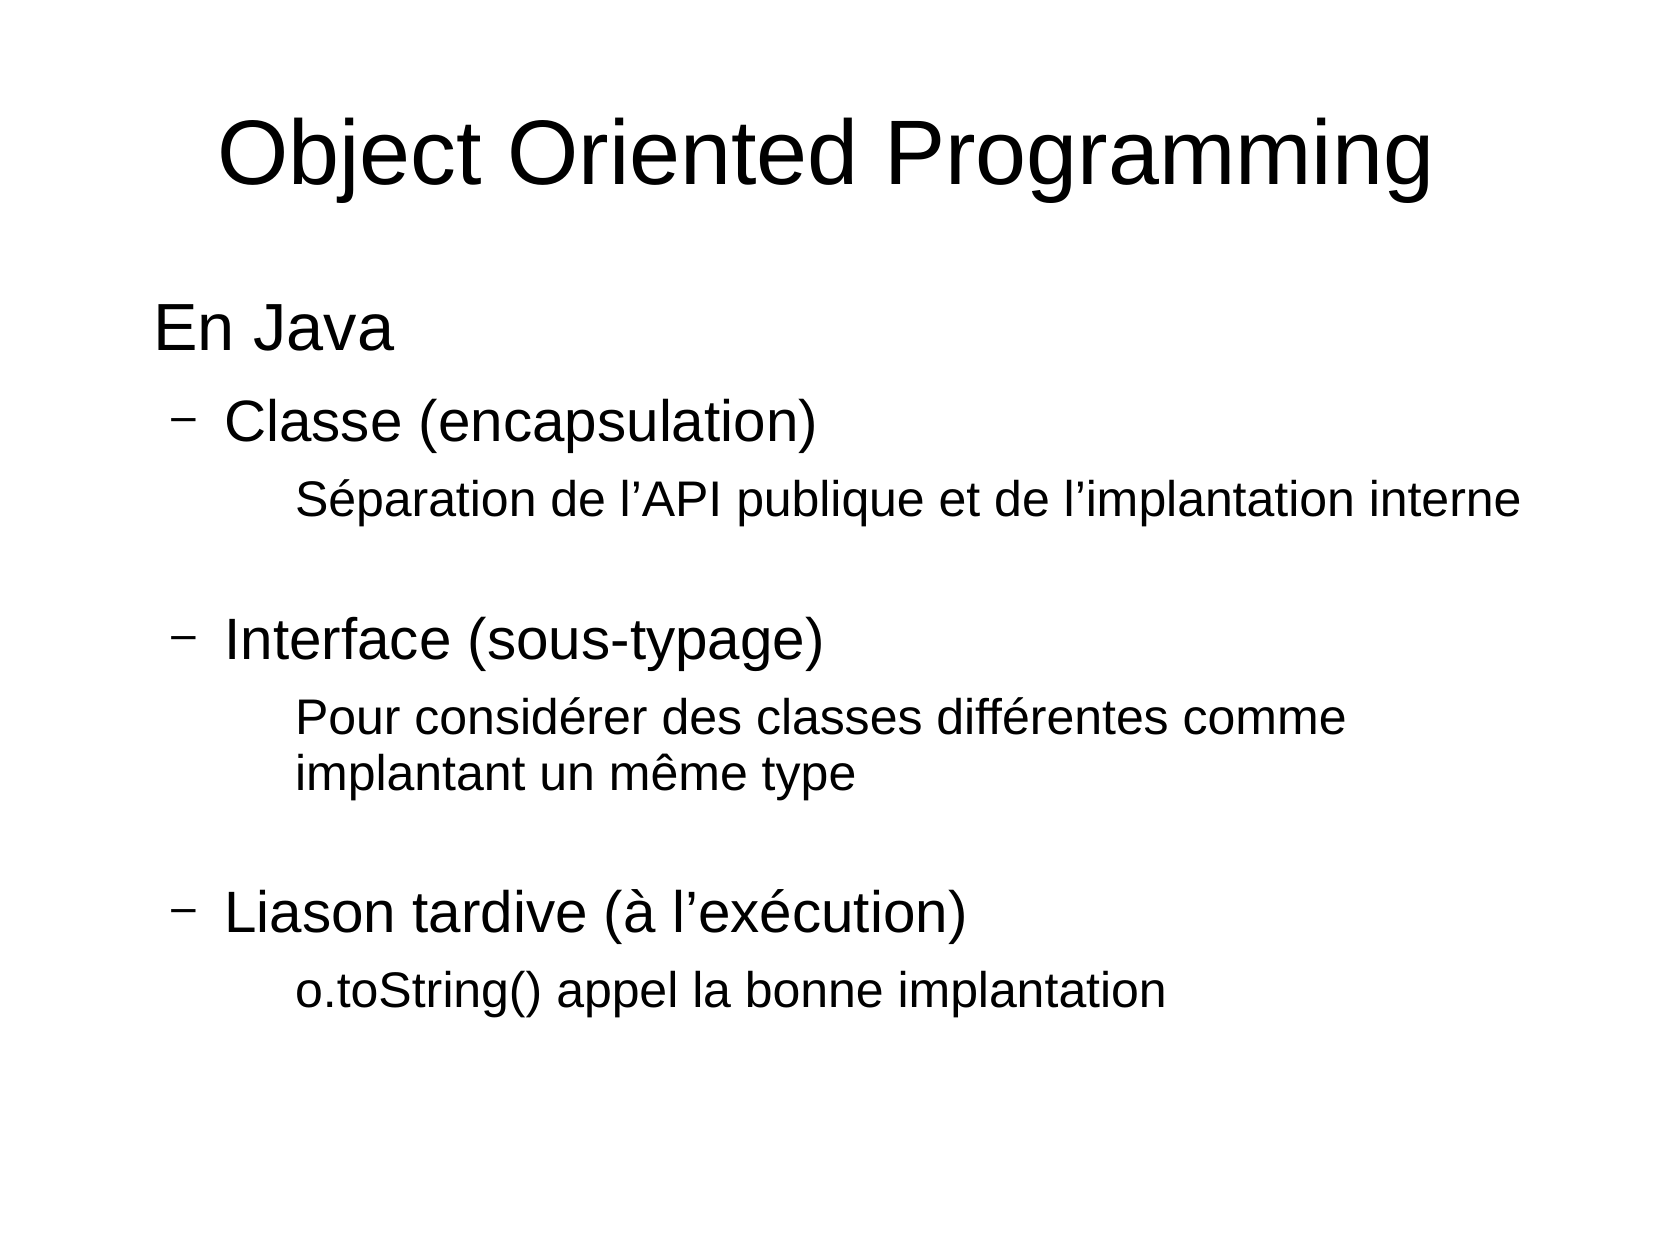

# Object Oriented Programming
En Java
Classe (encapsulation)
Séparation de l’API publique et de l’implantation interne
Interface (sous-typage)
Pour considérer des classes différentes comme implantant un même type
Liason tardive (à l’exécution)
o.toString() appel la bonne implantation